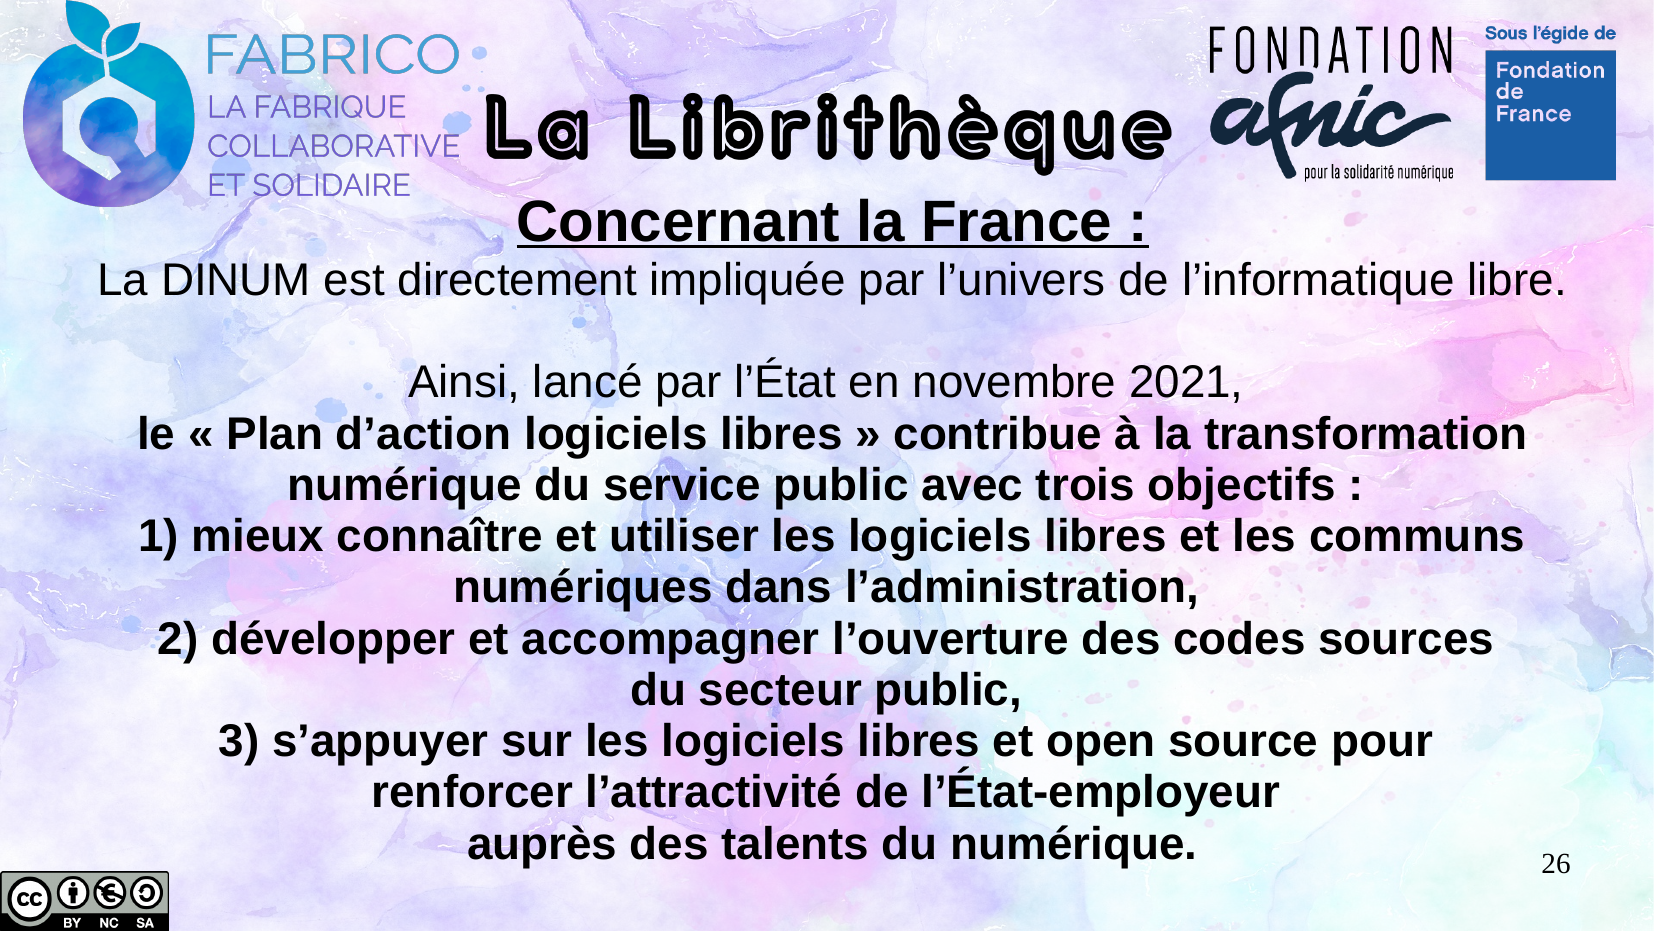

# Concernant la France :
La DINUM est directement impliquée par l’univers de l’informatique libre.
Ainsi, lancé par l’État en novembre 2021,
le « Plan d’action logiciels libres » contribue à la transformation numérique du service public avec trois objectifs :
1) mieux connaître et utiliser les logiciels libres et les communs numériques dans l’administration,
2) développer et accompagner l’ouverture des codes sources
du secteur public,
3) s’appuyer sur les logiciels libres et open source pour
renforcer l’attractivité de l’État-employeur
auprès des talents du numérique.
26